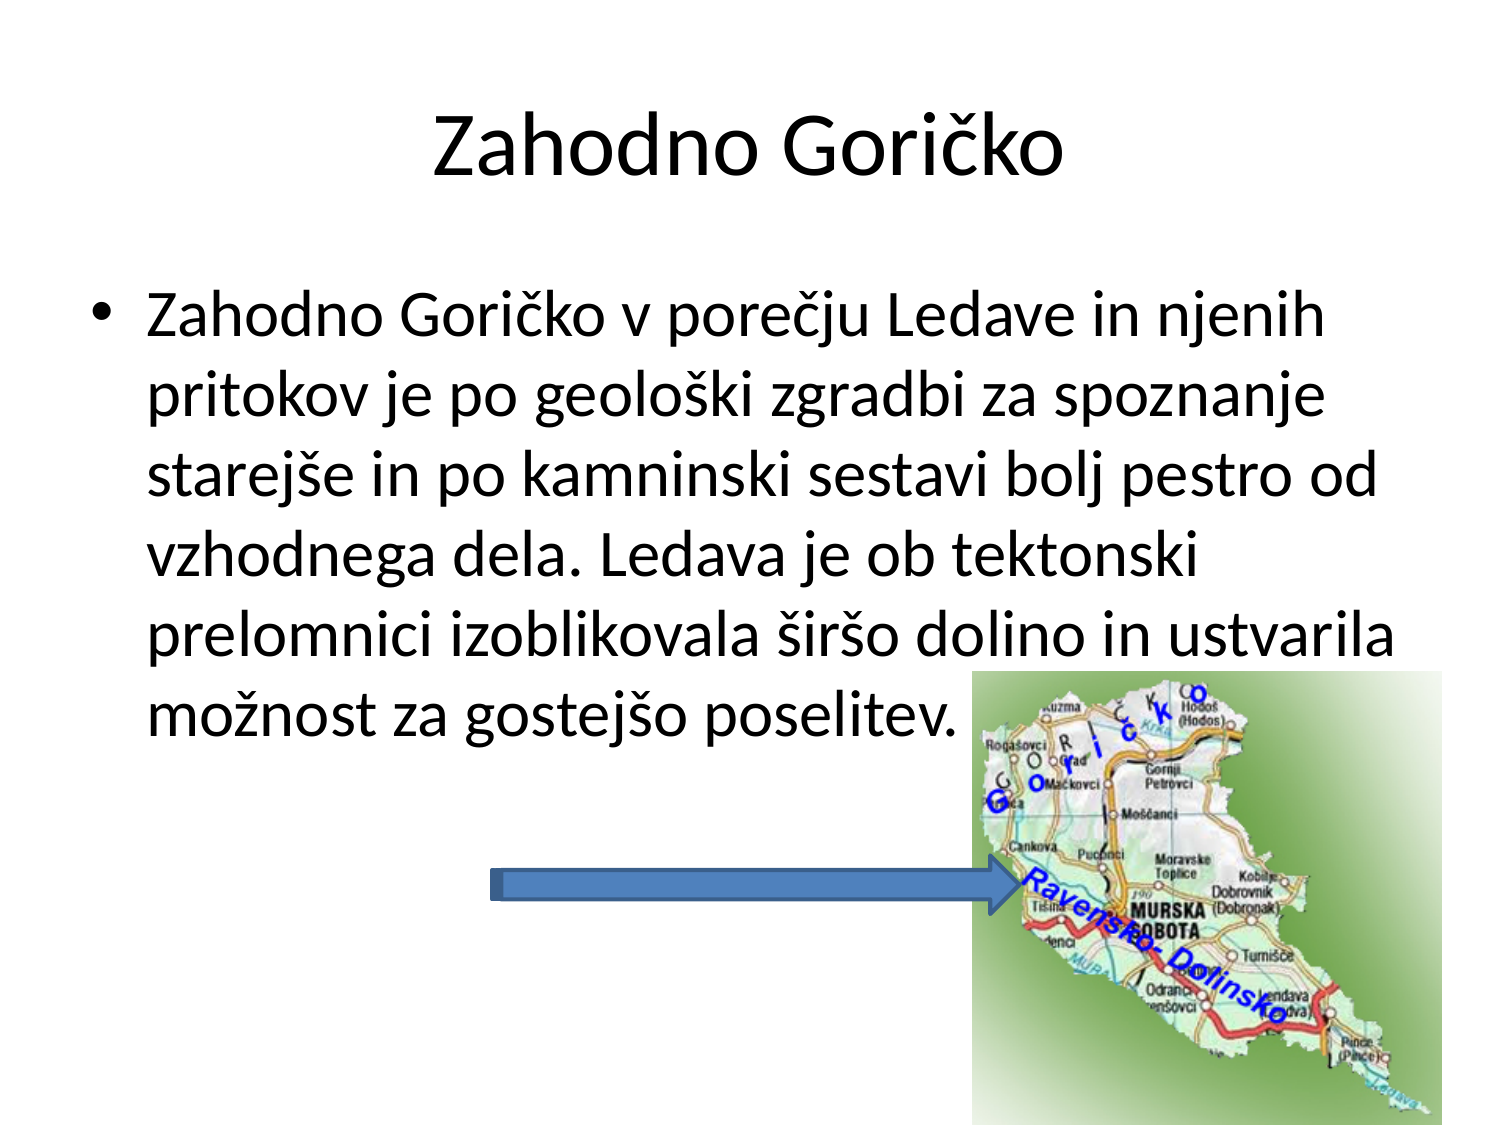

# Zahodno Goričko
Zahodno Goričko v porečju Ledave in njenih pritokov je po geološki zgradbi za spoznanje starejše in po kamninski sestavi bolj pestro od vzhodnega dela. Ledava je ob tektonski prelomnici izoblikovala širšo dolino in ustvarila možnost za gostejšo poselitev.